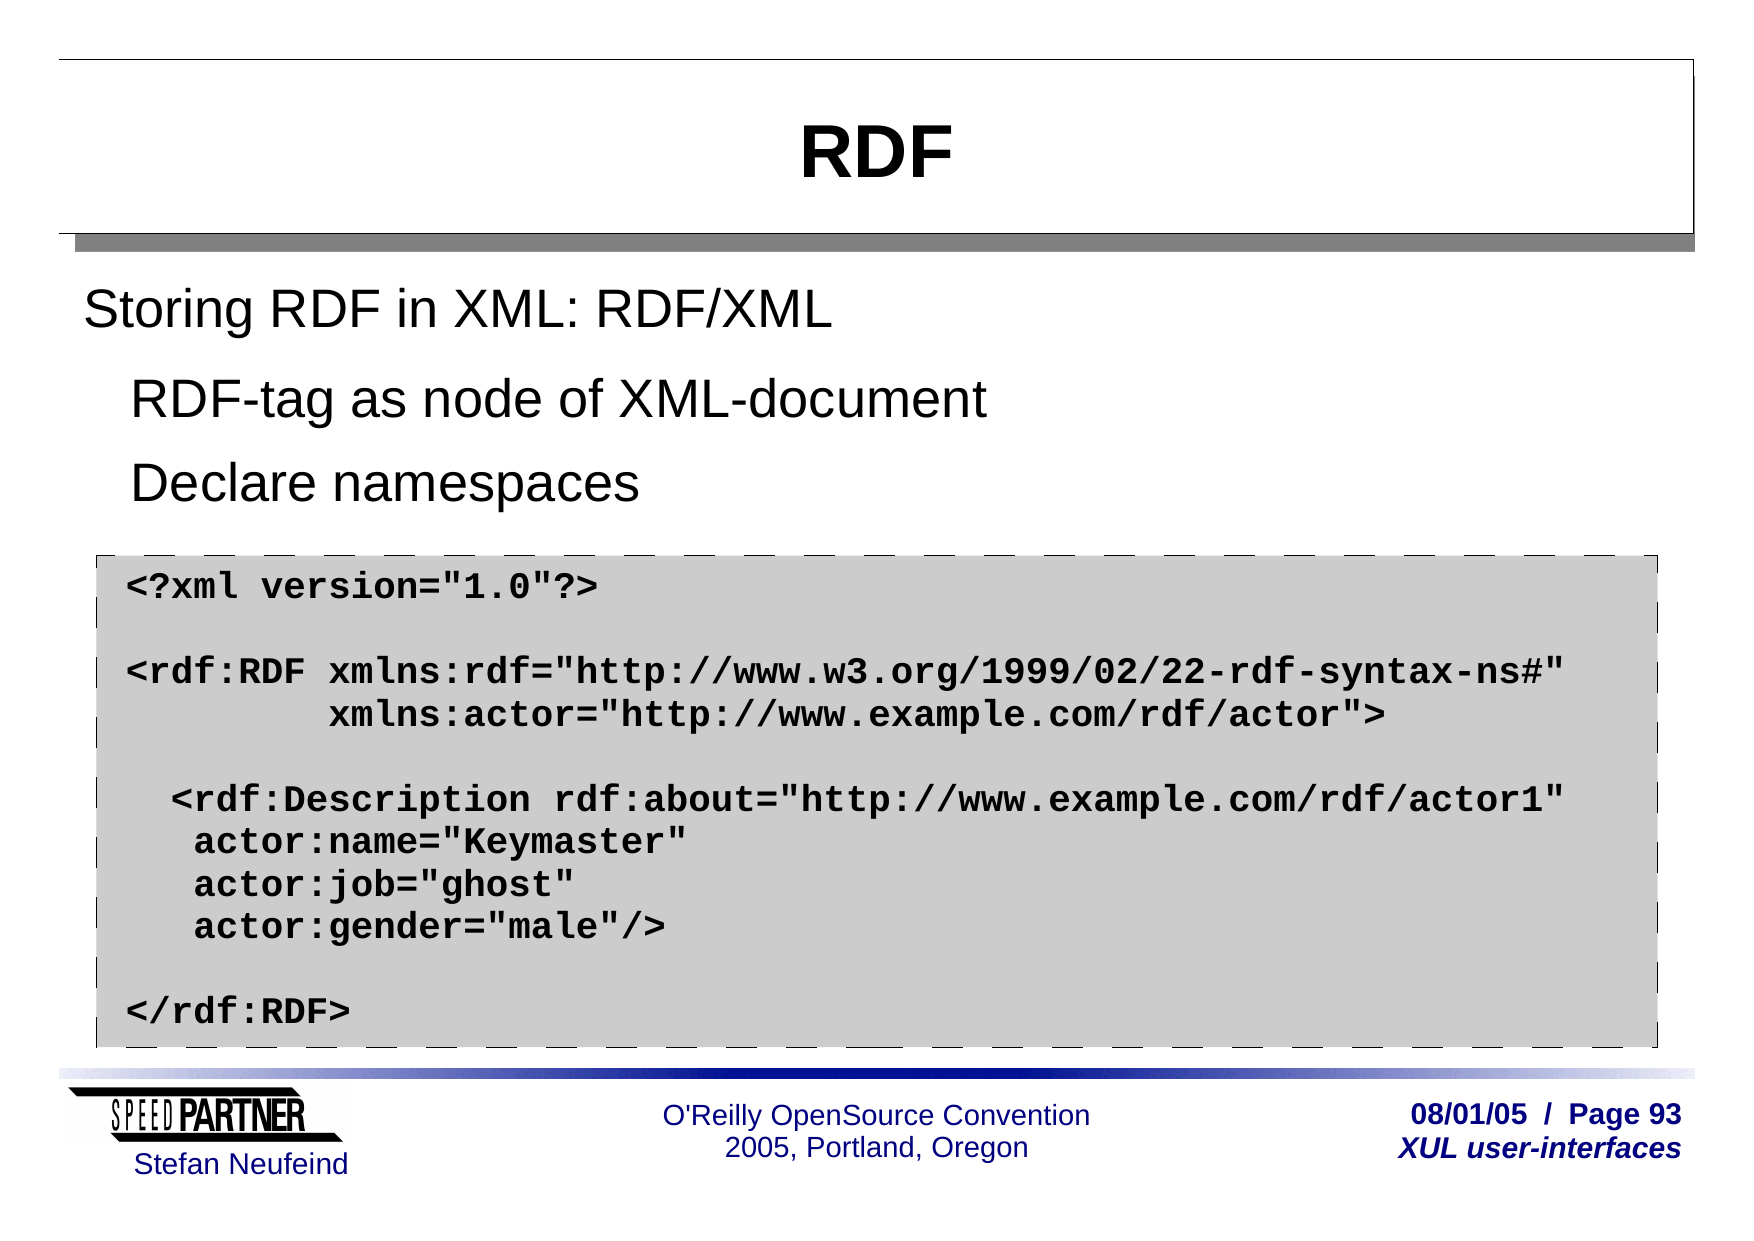

# RDF
Storing RDF in XML: RDF/XML
RDF-tag as node of XML-document
Declare namespaces
<?xml version="1.0"?>
<rdf:RDF xmlns:rdf="http://www.w3.org/1999/02/22-rdf-syntax-ns#"
 xmlns:actor="http://www.example.com/rdf/actor">
 <rdf:Description rdf:about="http://www.example.com/rdf/actor1"
 actor:name="Keymaster"
 actor:job="ghost"
 actor:gender="male"/>
</rdf:RDF>